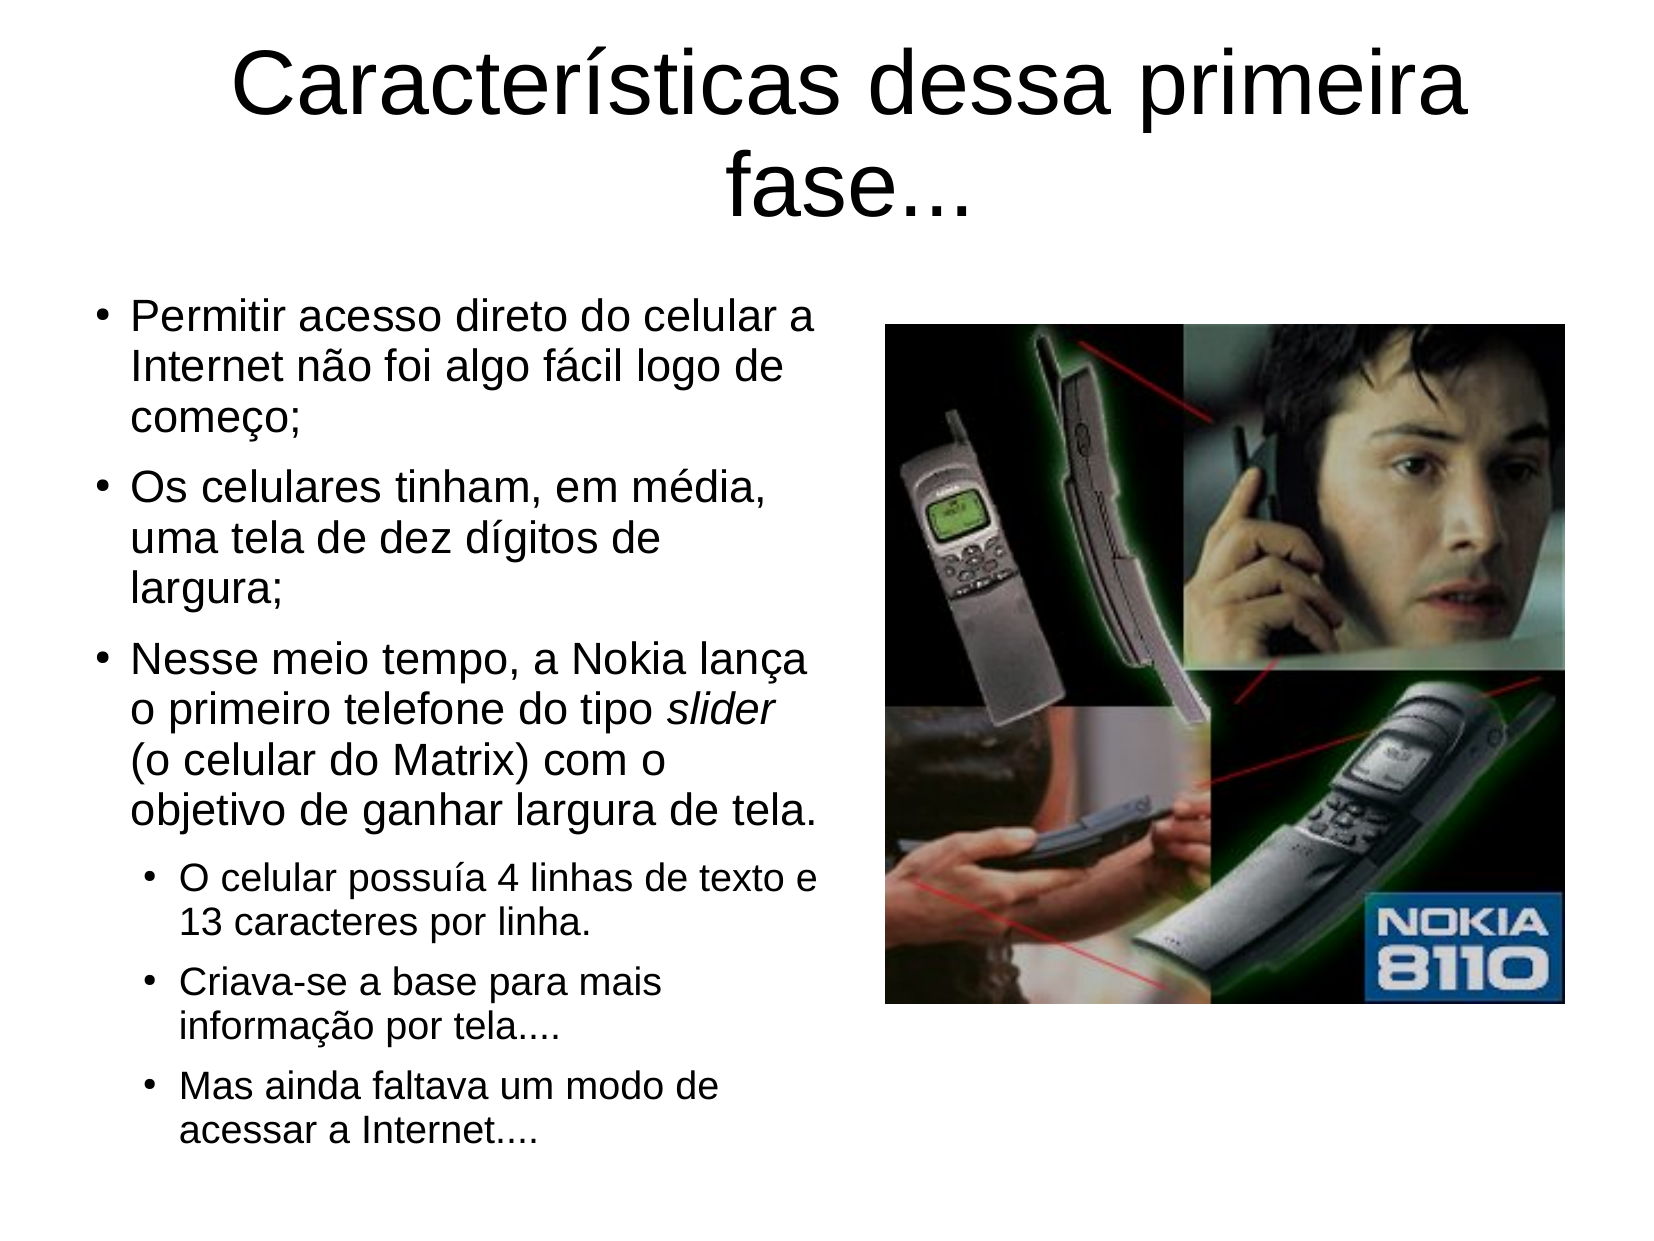

# Características dessa primeira fase...
Permitir acesso direto do celular a Internet não foi algo fácil logo de começo;
Os celulares tinham, em média, uma tela de dez dígitos de largura;
Nesse meio tempo, a Nokia lança o primeiro telefone do tipo slider (o celular do Matrix) com o objetivo de ganhar largura de tela.
O celular possuía 4 linhas de texto e 13 caracteres por linha.
Criava-se a base para mais informação por tela....
Mas ainda faltava um modo de acessar a Internet....